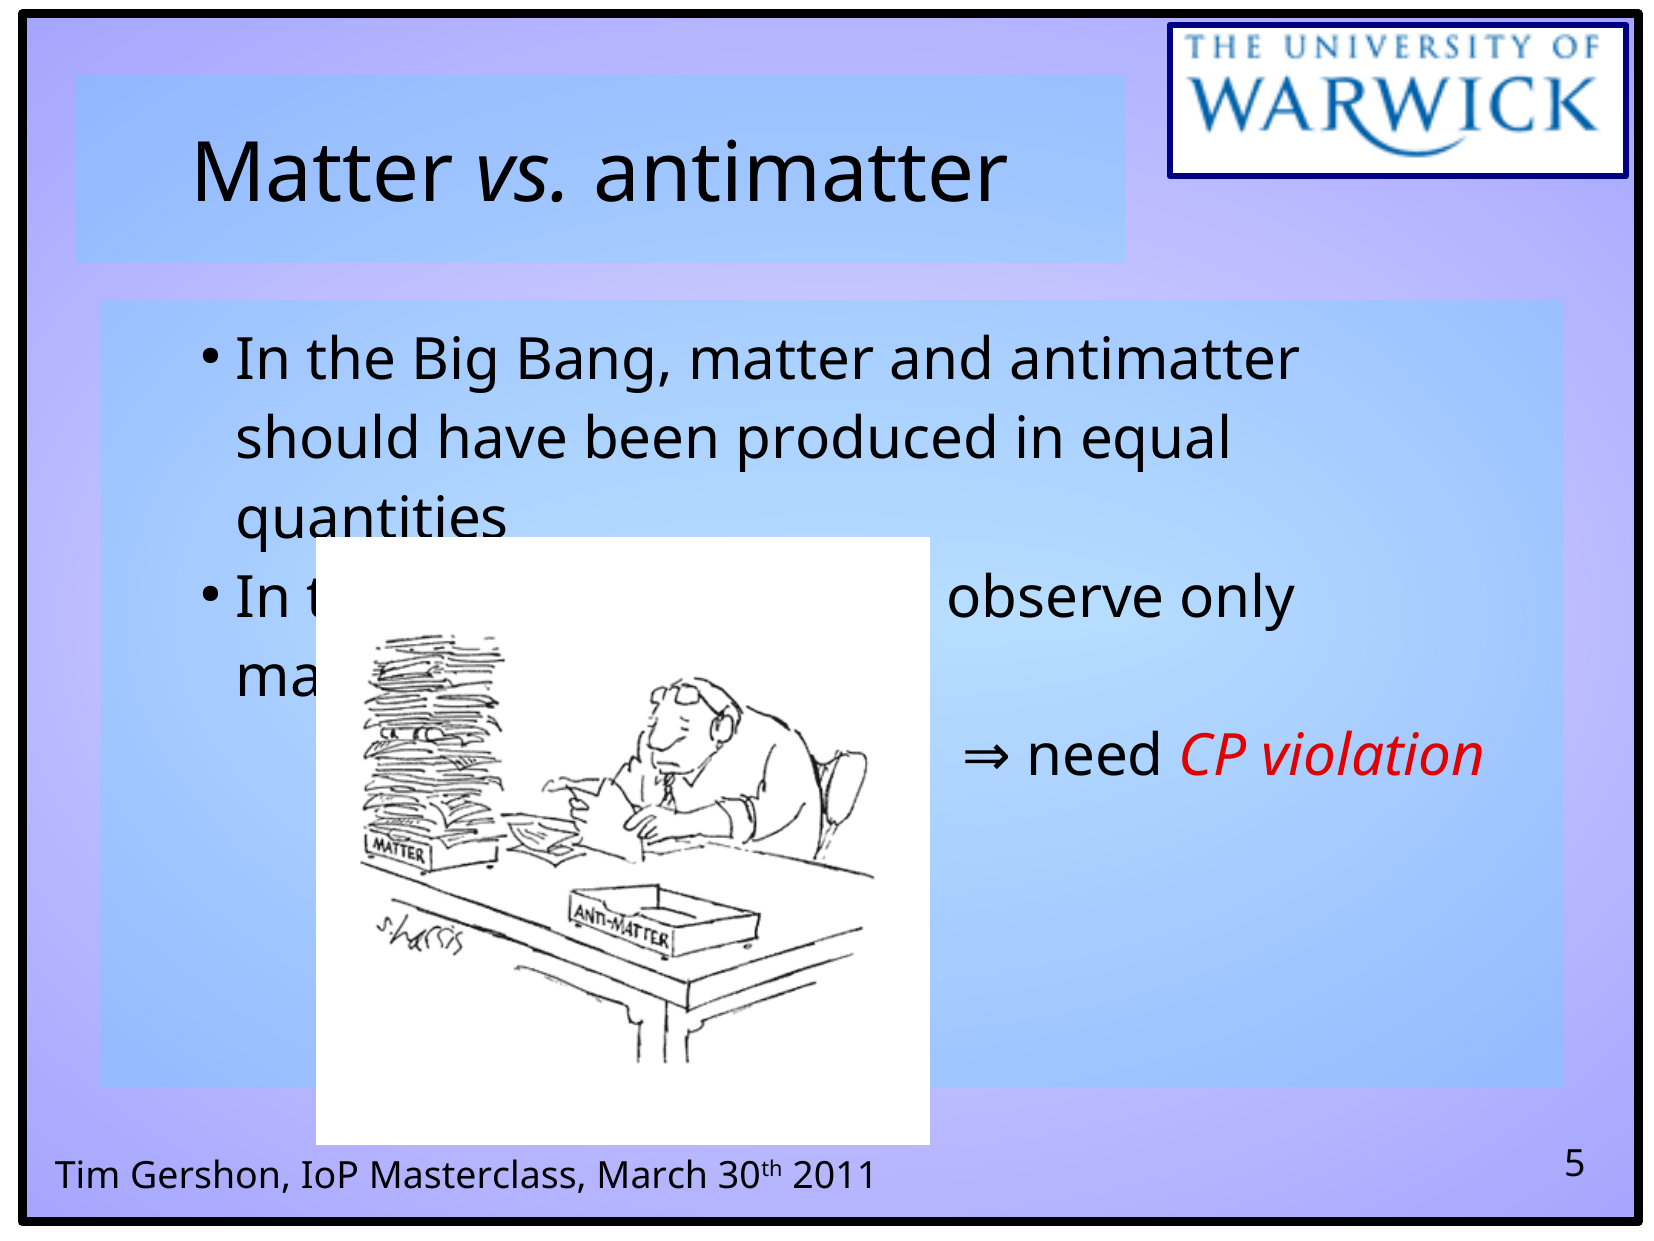

Matter vs. antimatter
In the Big Bang, matter and antimatter should have been produced in equal quantities
In the Universe today, we observe only matter
⇒ need CP violation
Tim Gershon, IoP Masterclass, March 30th 2011